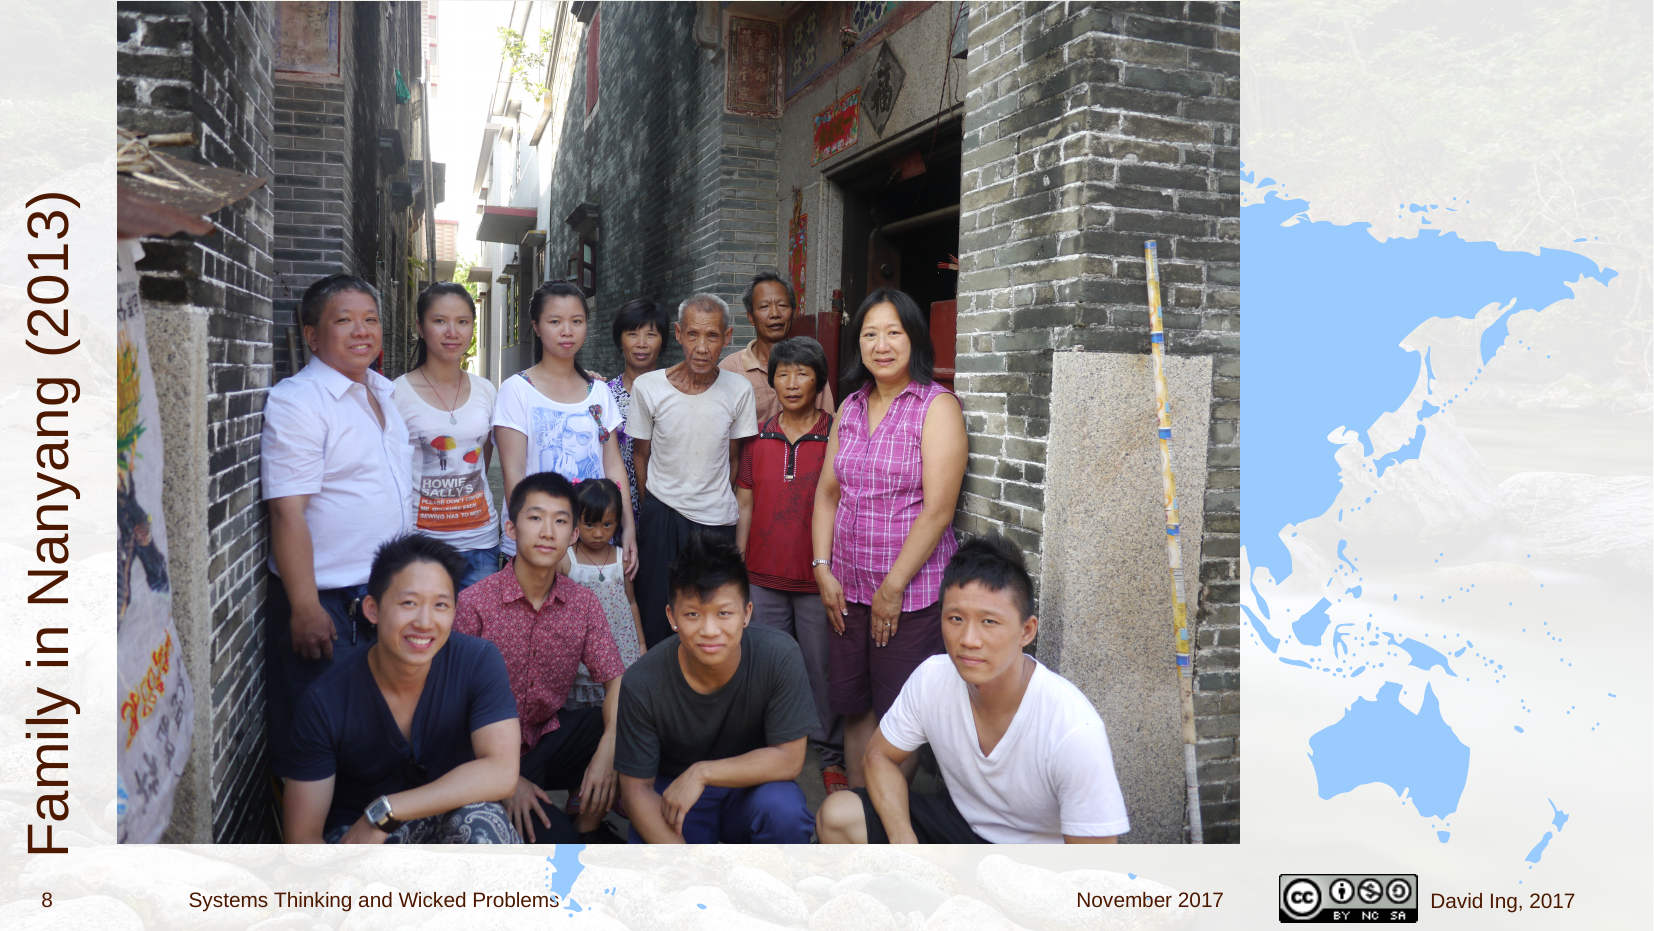

# Family in Nanyang (2013)
Systems Thinking and Wicked Problems
November 2017
8